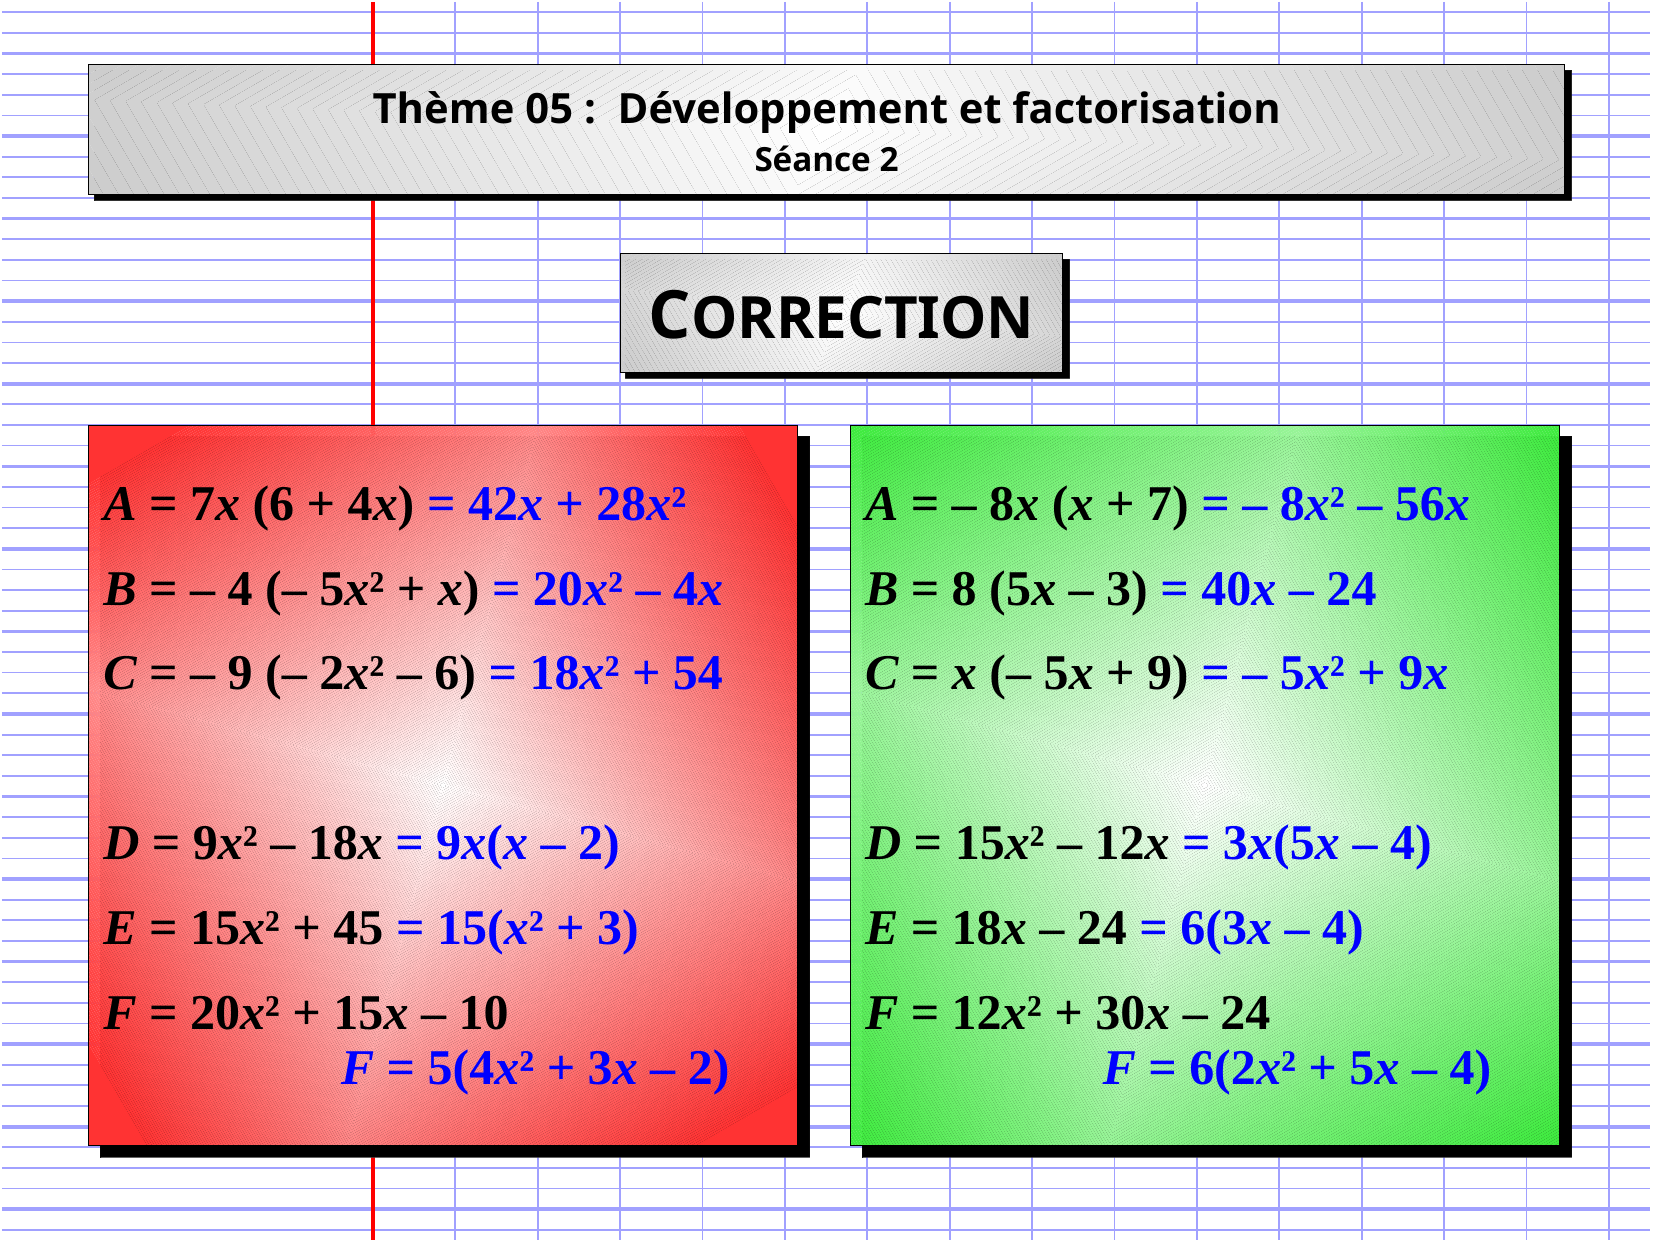

Thème 05 : Développement et factorisation
Séance 2
CORRECTION
A = 7x (6 + 4x) = 42x + 28x²
B = – 4 (– 5x² + x) = 20x² – 4x
C = – 9 (– 2x² – 6) = 18x² + 54
D = 9x² – 18x = 9x(x – 2)
E = 15x² + 45 = 15(x² + 3)
F = 20x² + 15x – 10
 F = 5(4x² + 3x – 2)
A = – 8x (x + 7) = – 8x² – 56x
B = 8 (5x – 3) = 40x – 24
C = x (– 5x + 9) = – 5x² + 9x
D = 15x² – 12x = 3x(5x – 4)
E = 18x – 24 = 6(3x – 4)
F = 12x² + 30x – 24
 F = 6(2x² + 5x – 4)